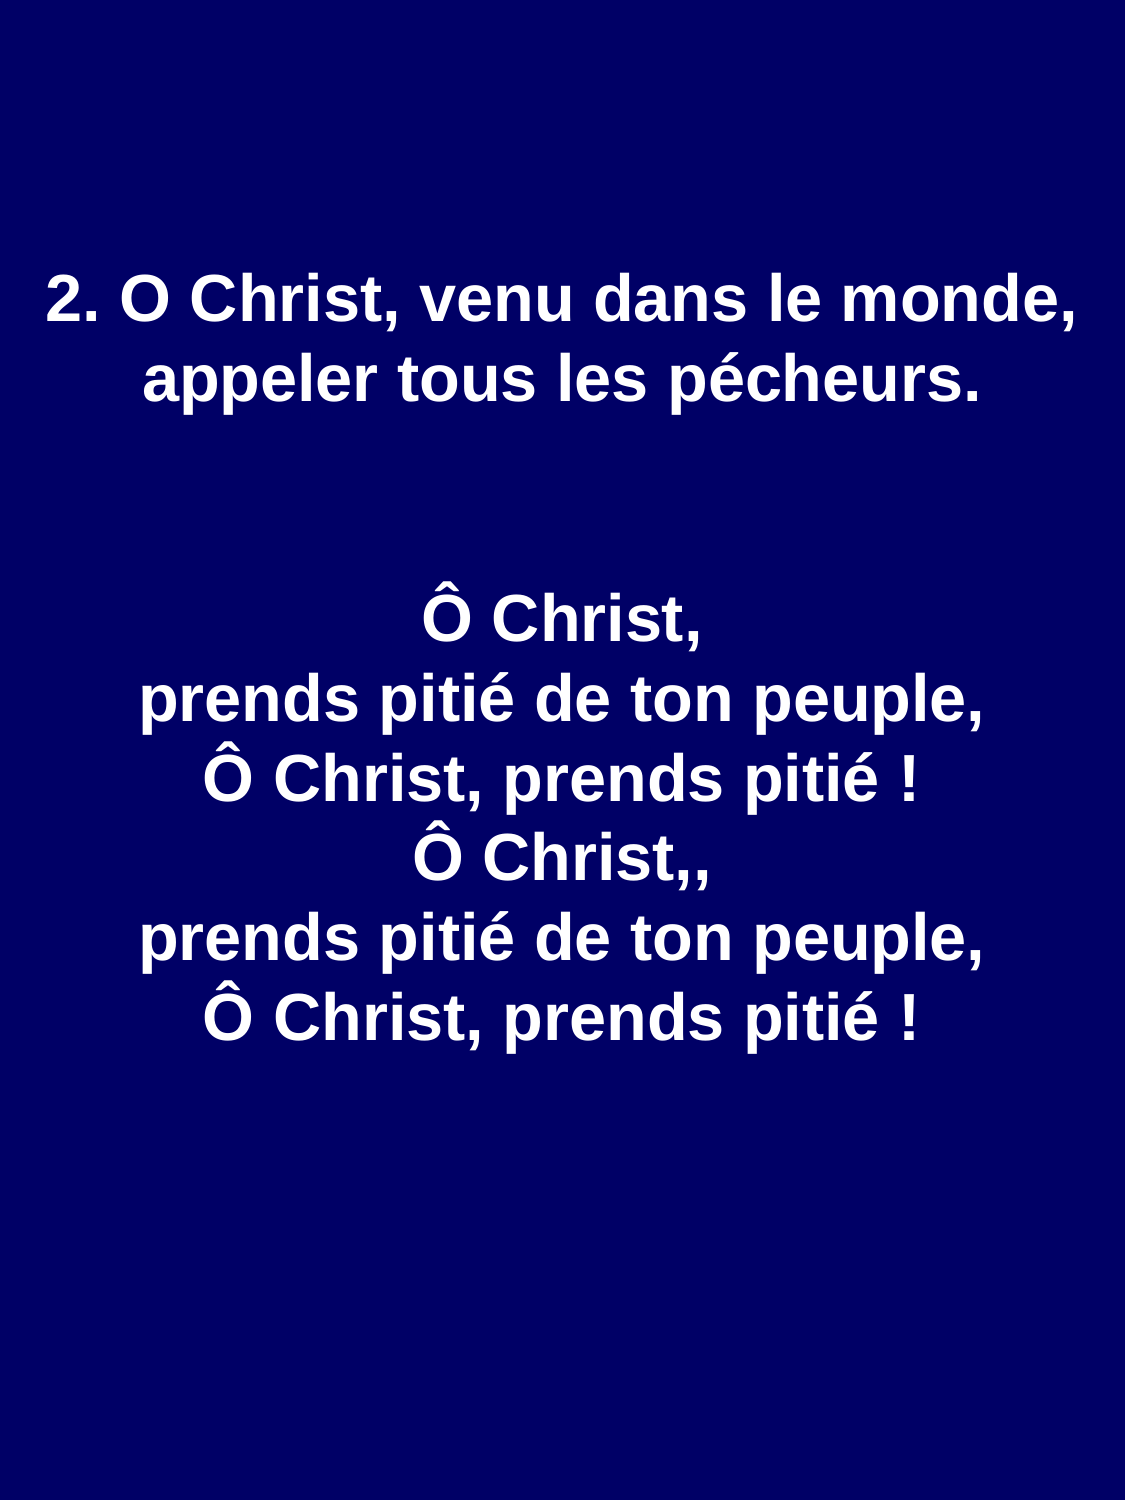

2. O Christ, venu dans le monde, appeler tous les pécheurs.
Ô Christ,
prends pitié de ton peuple,
Ô Christ, prends pitié !
Ô Christ,,
prends pitié de ton peuple,
Ô Christ, prends pitié !